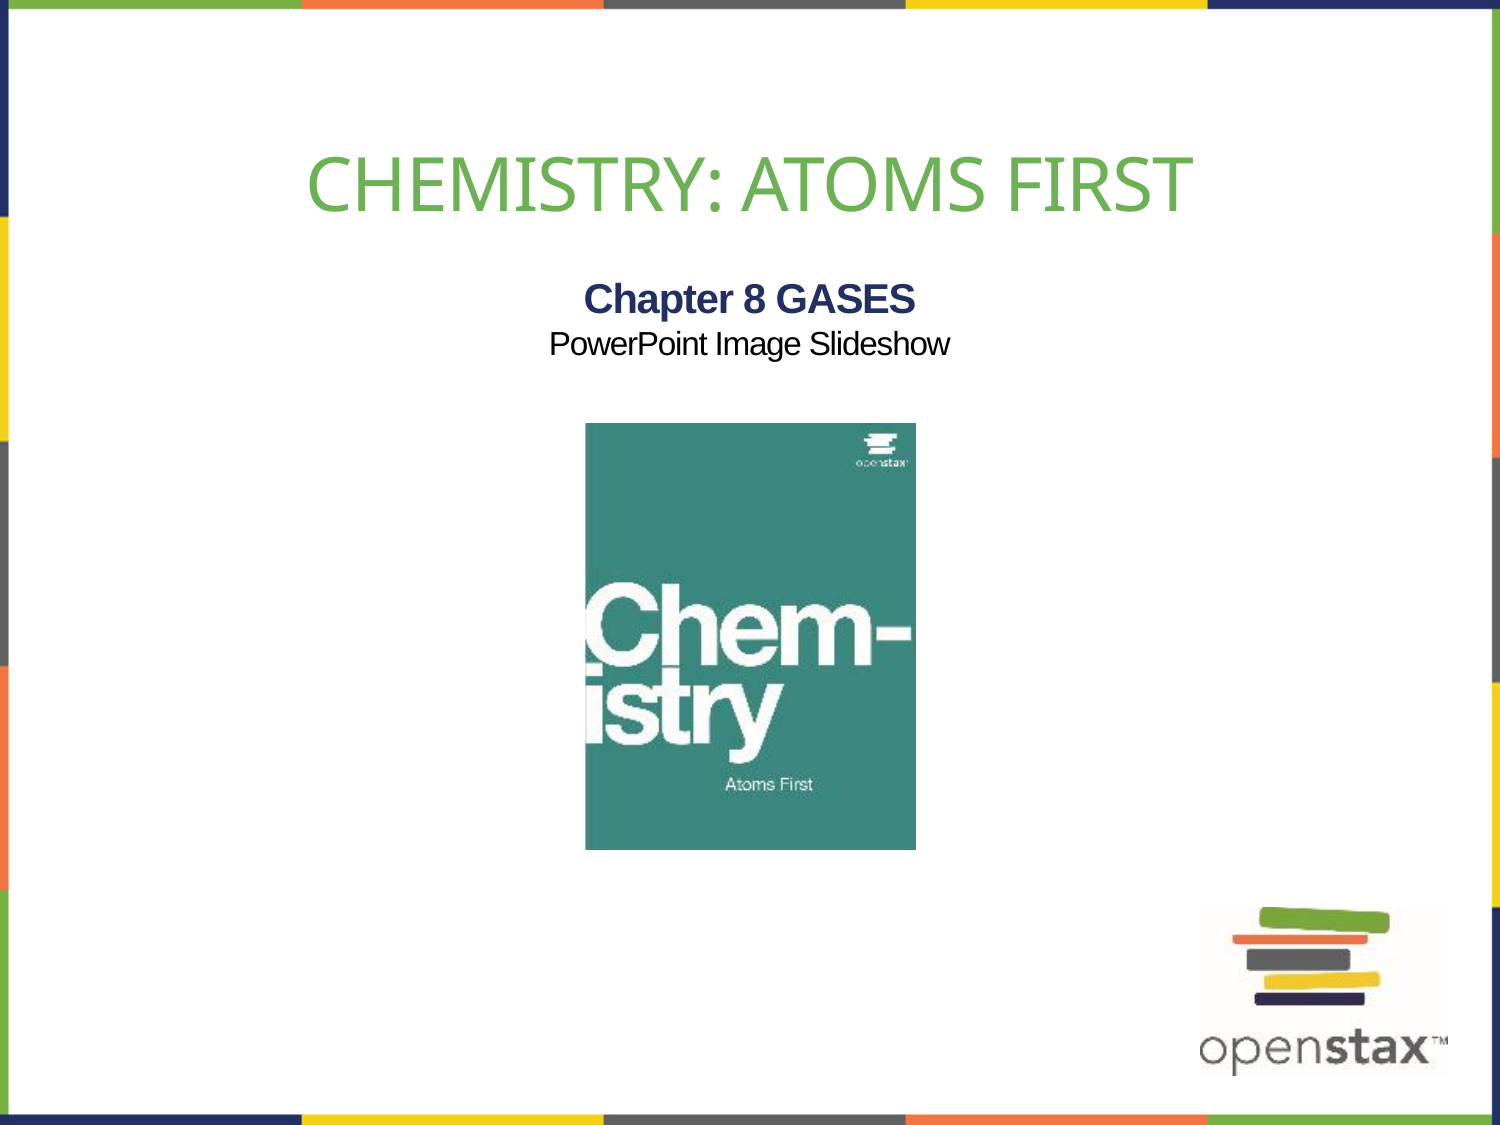

CHEMISTRY: Atoms First
Chapter 8 GASES
PowerPoint Image Slideshow